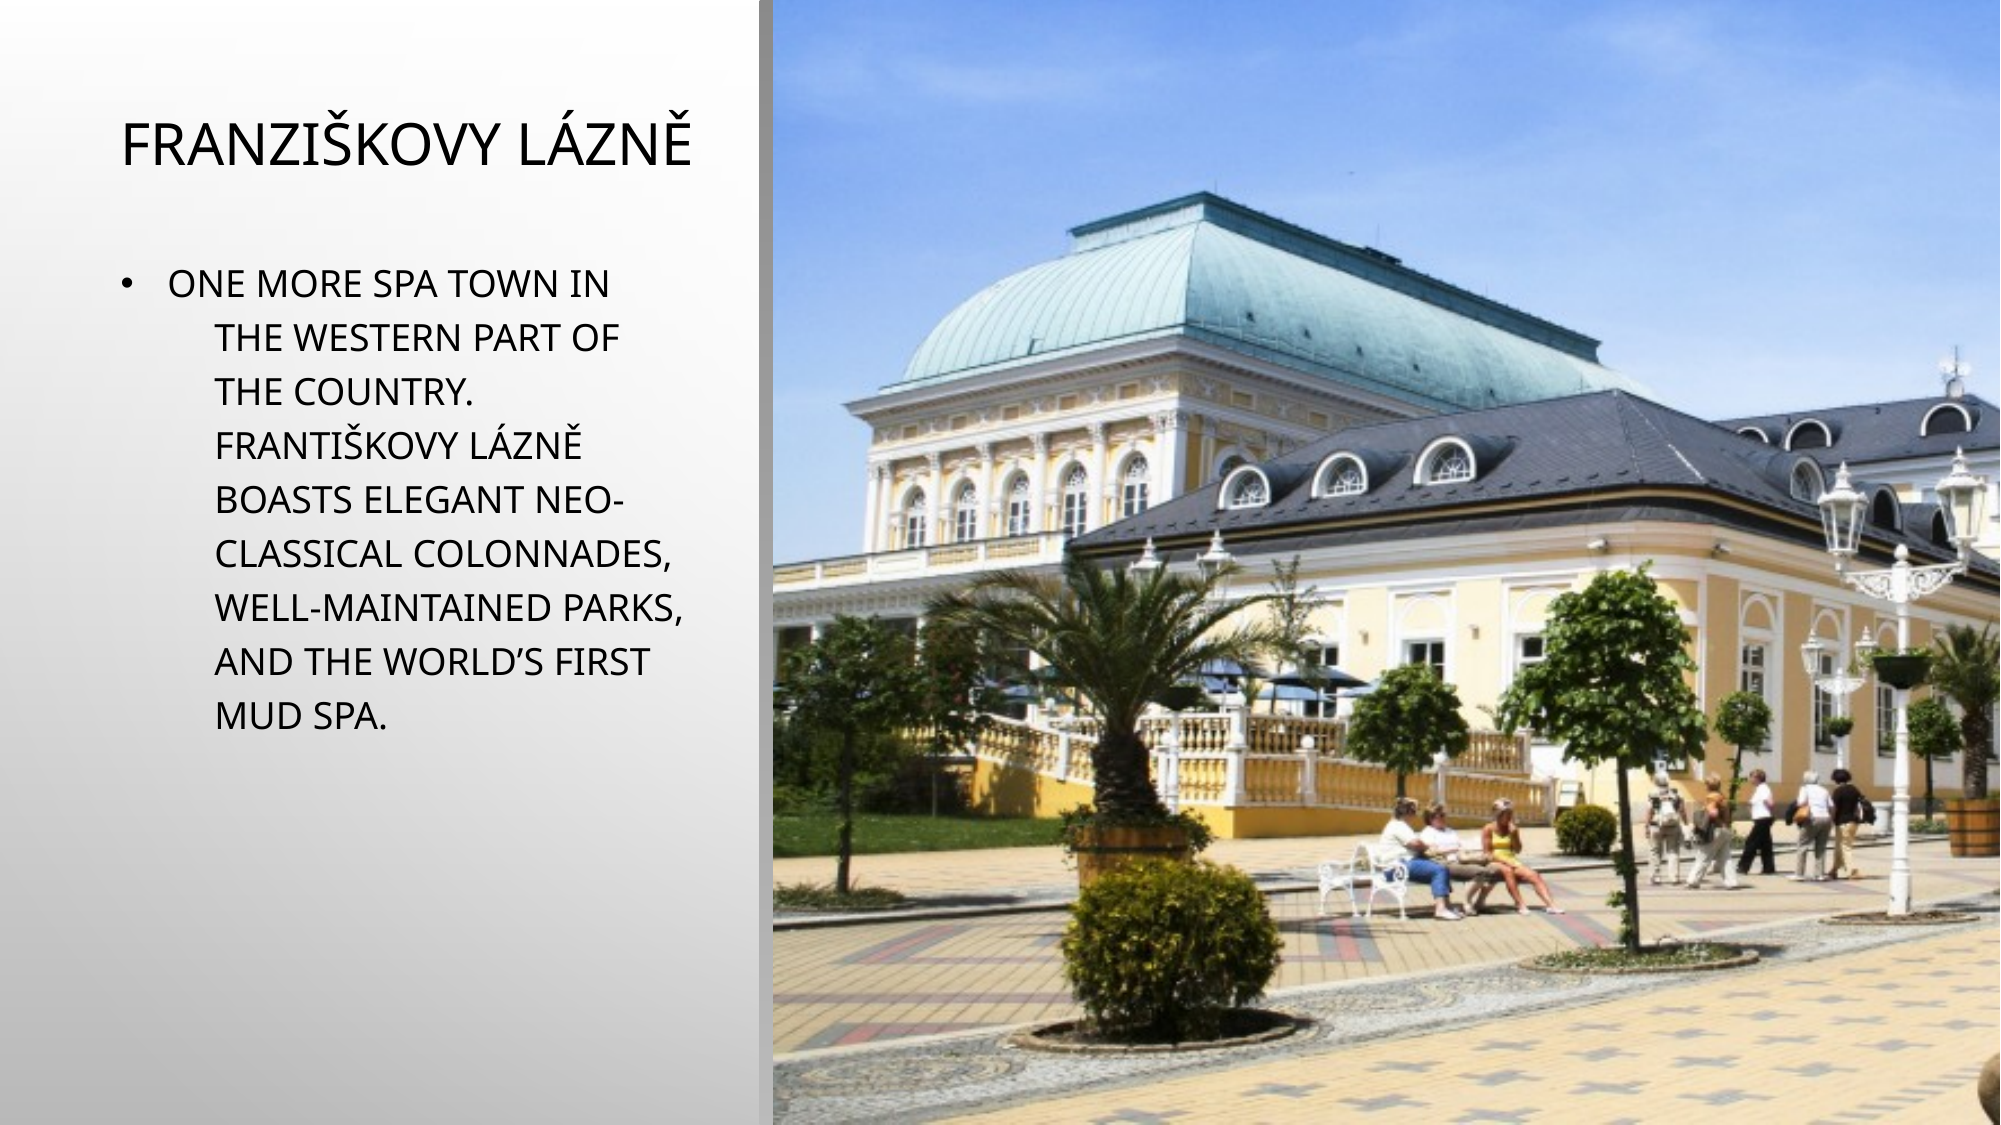

FRANZIŠKOVY LÁZNĚ
# One more spa town in the western part of the country. Františkovy Lázně boasts elegant neo-classical colonnades, well-maintained parks, and the world’s first mud spa.